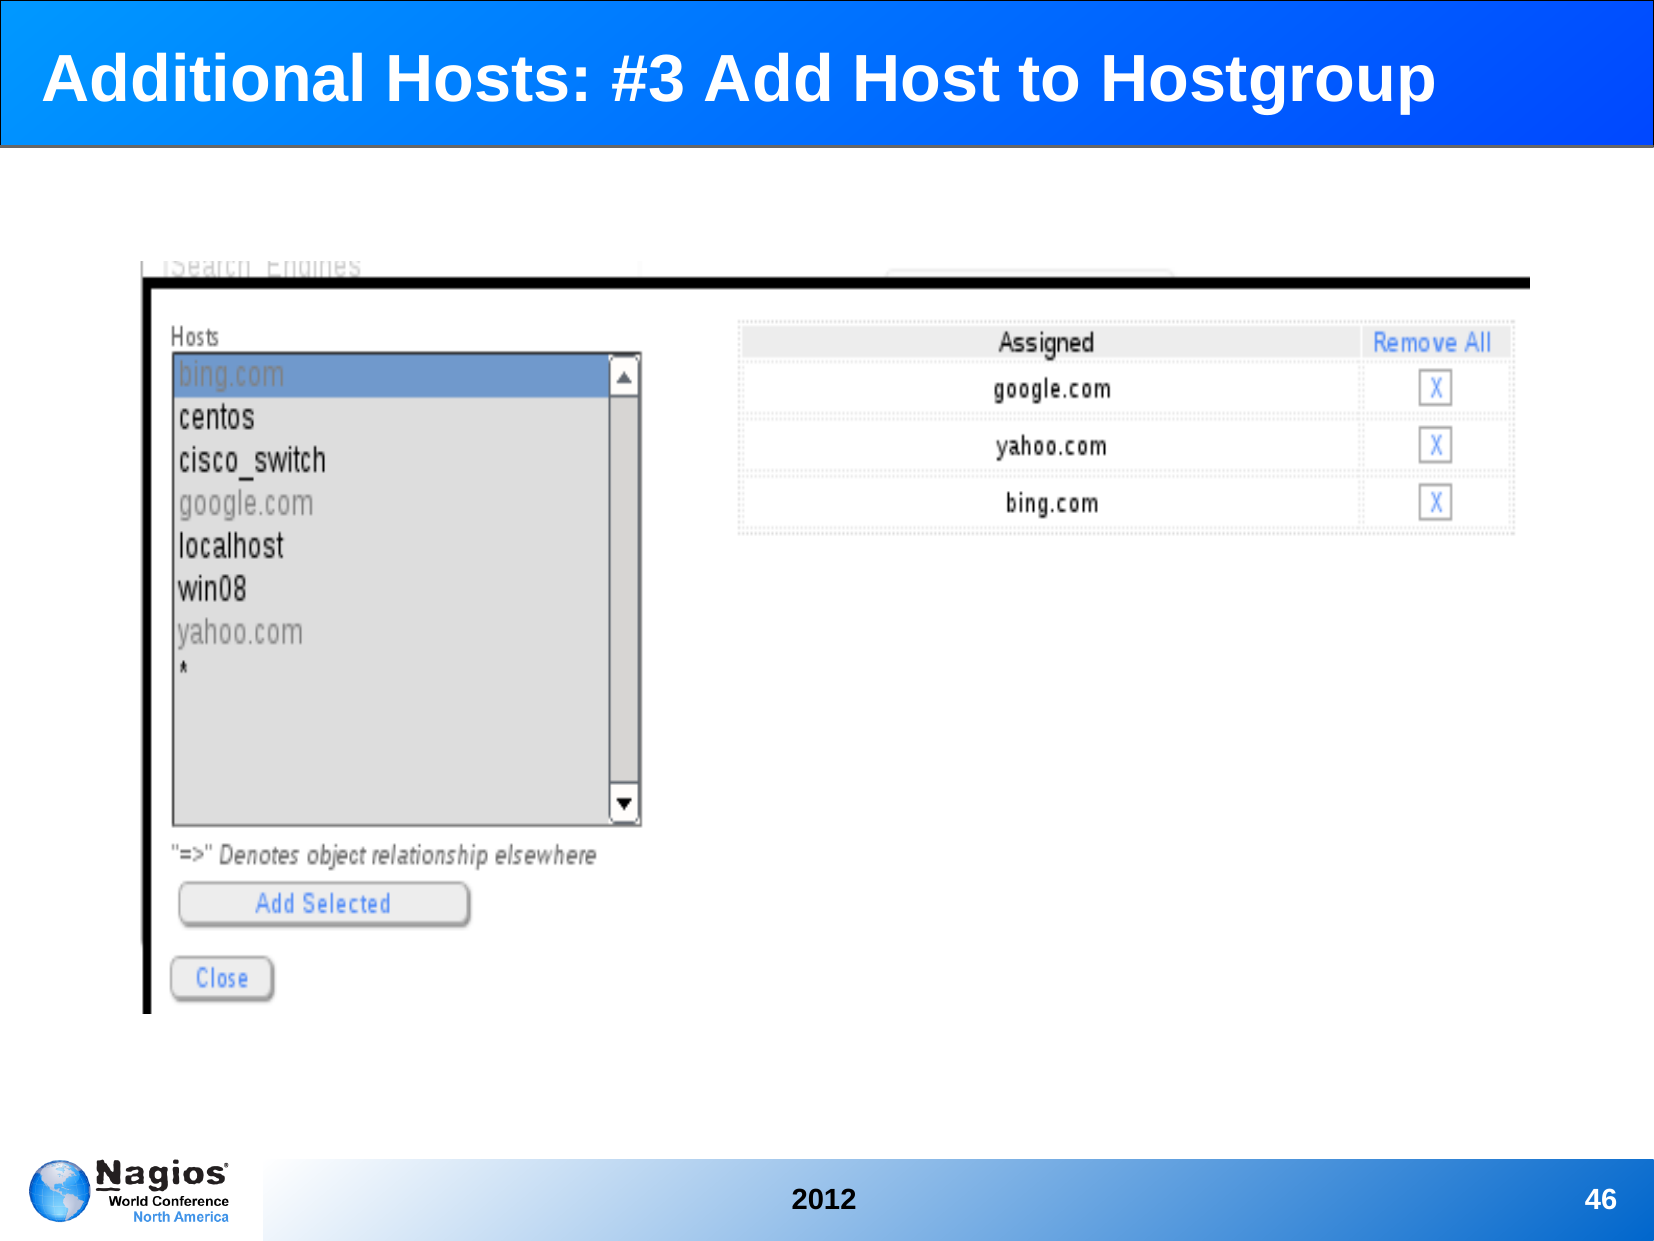

# Additional Hosts: #3 Add Host to Hostgroup
2011
46